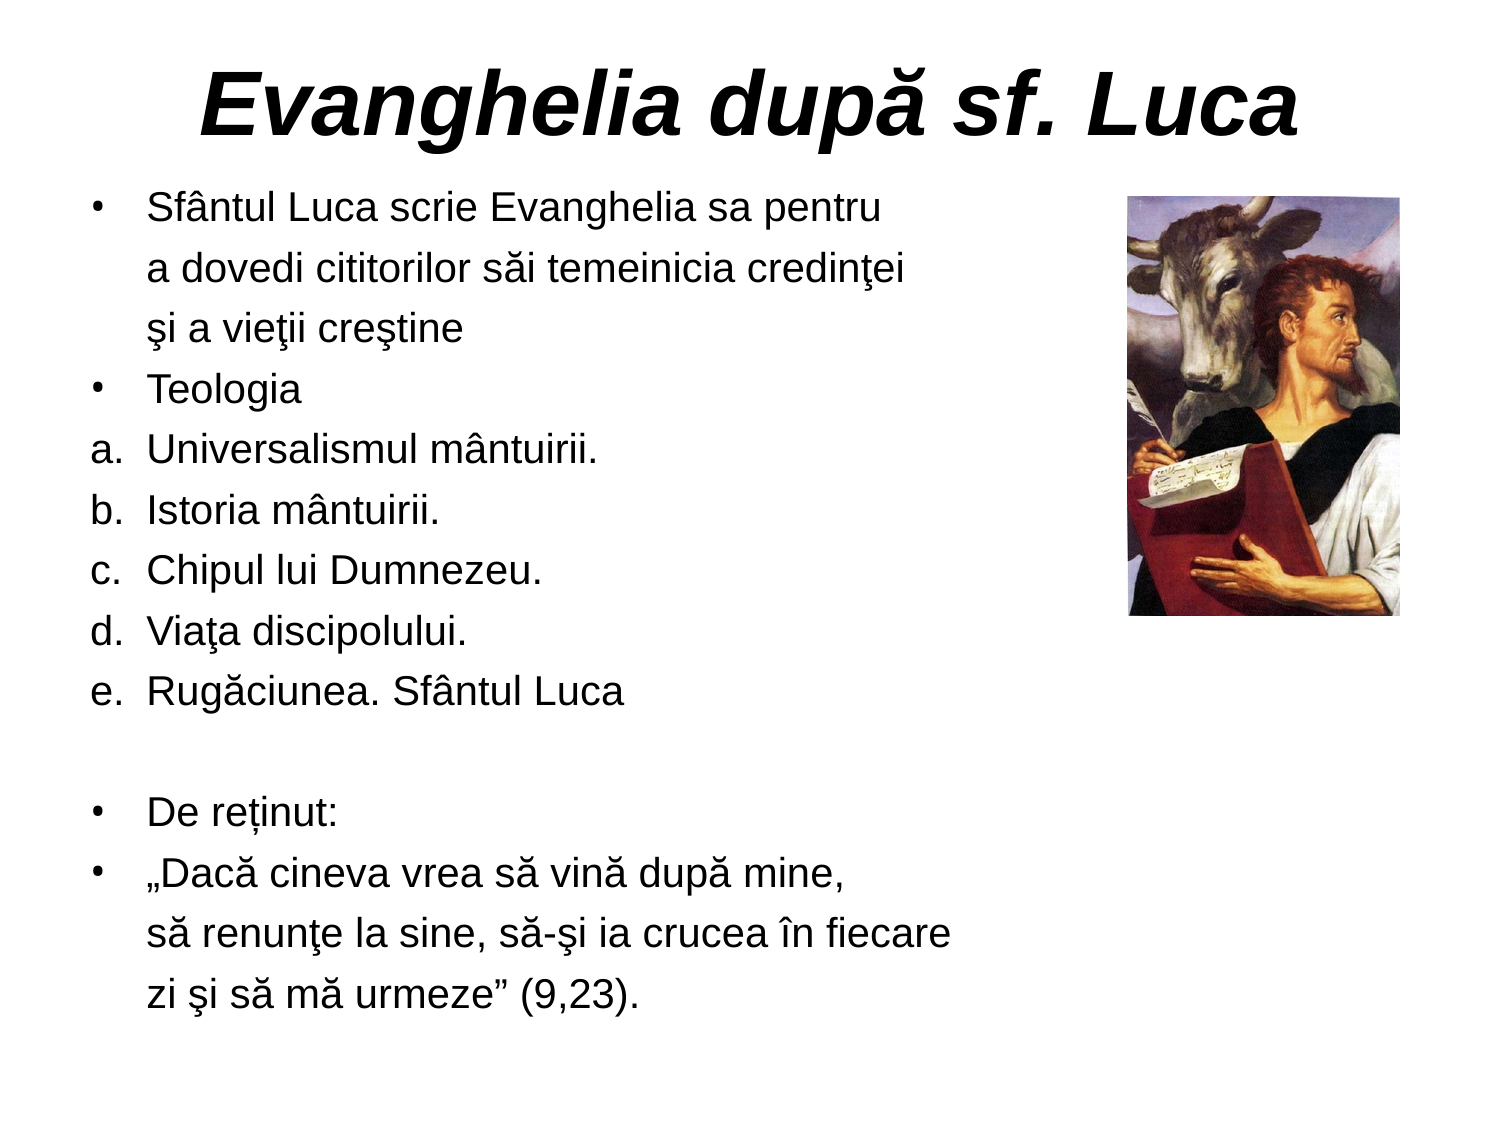

# Evanghelia după sf. Luca
Sfântul Luca scrie Evanghelia sa pentru
a dovedi cititorilor săi temeinicia credinţei
şi a vieţii creştine
Teologia
Universalismul mântuirii.
Istoria mântuirii.
Chipul lui Dumnezeu.
Viaţa discipolului.
Rugăciunea. Sfântul Luca
De reținut:
„Dacă cineva vrea să vină după mine,
să renunţe la sine, să-şi ia crucea în fiecare
zi şi să mă urmeze” (9,23).